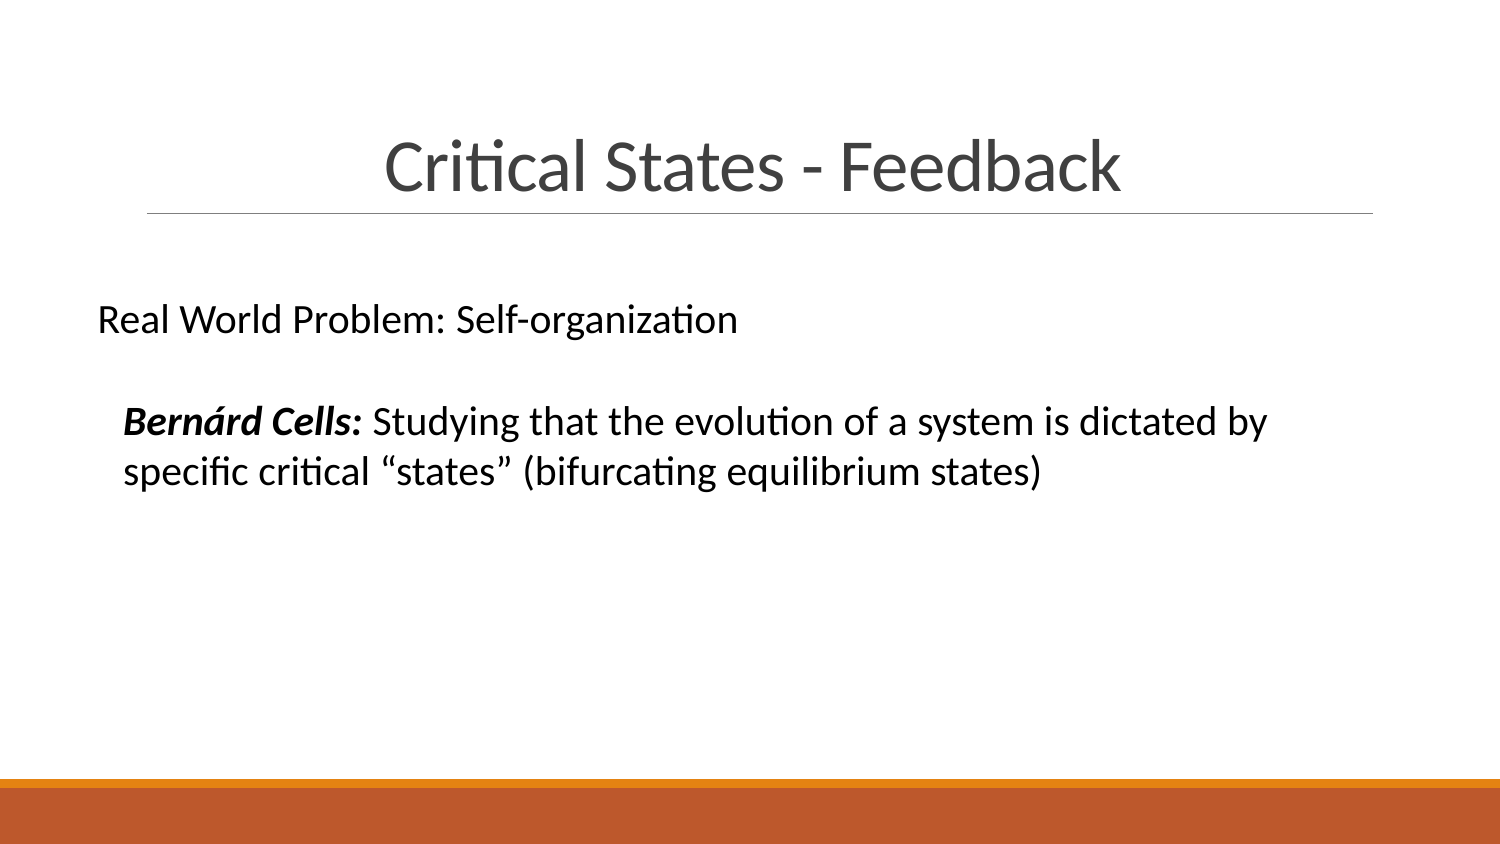

# Critical States - Feedback
Real World Problem: Self-organization
Bernárd Cells: Studying that the evolution of a system is dictated by specific critical “states” (bifurcating equilibrium states)